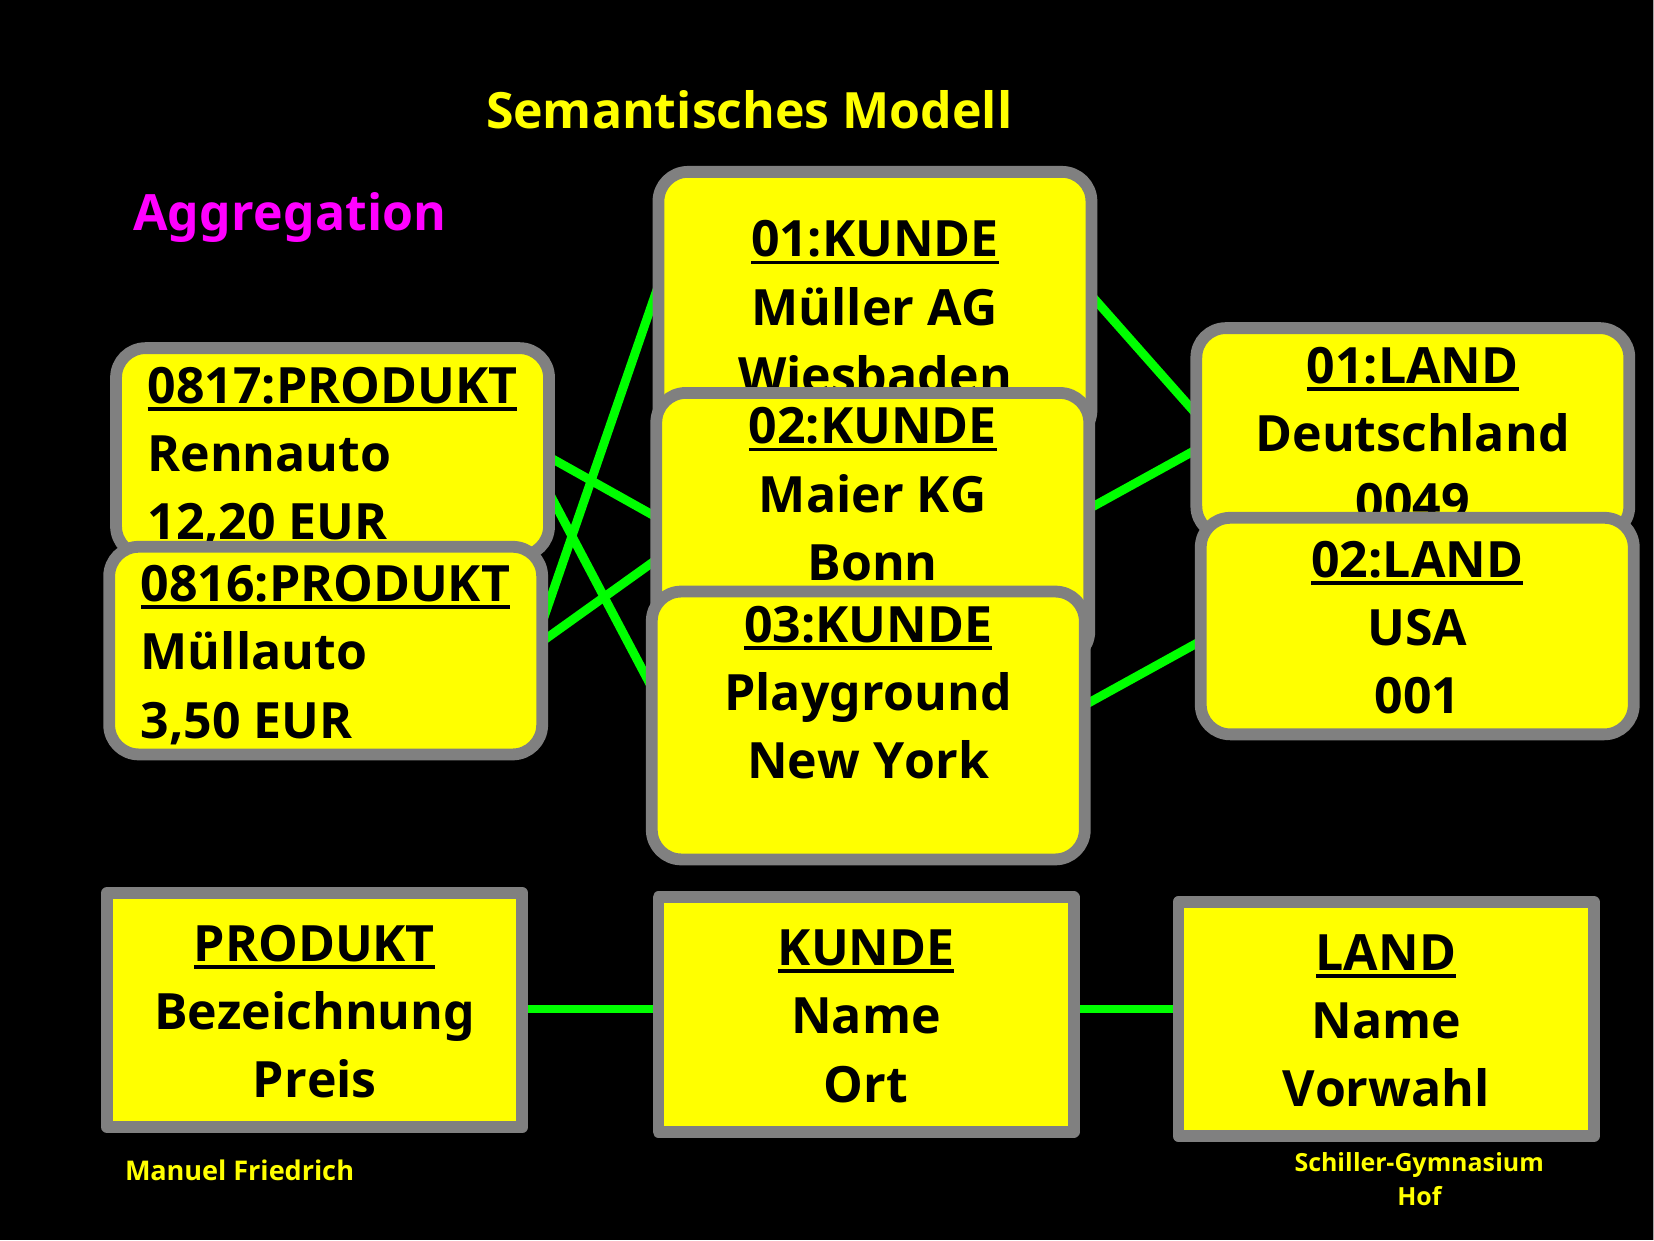

Semantisches Modell
01:KUNDE
Müller AG
Wiesbaden
Aggregation
01:LAND
Deutschland
0049
0817:PRODUKT
Rennauto
12,20 EUR
02:KUNDE
Maier KG
Bonn
02:LAND
USA
001
0816:PRODUKT
Müllauto
3,50 EUR
03:KUNDE
Playground
New York
PRODUKT
Bezeichnung
Preis
KUNDE
Name
Ort
LAND
Name
Vorwahl
Schiller-Gymnasium
Hof
Manuel Friedrich